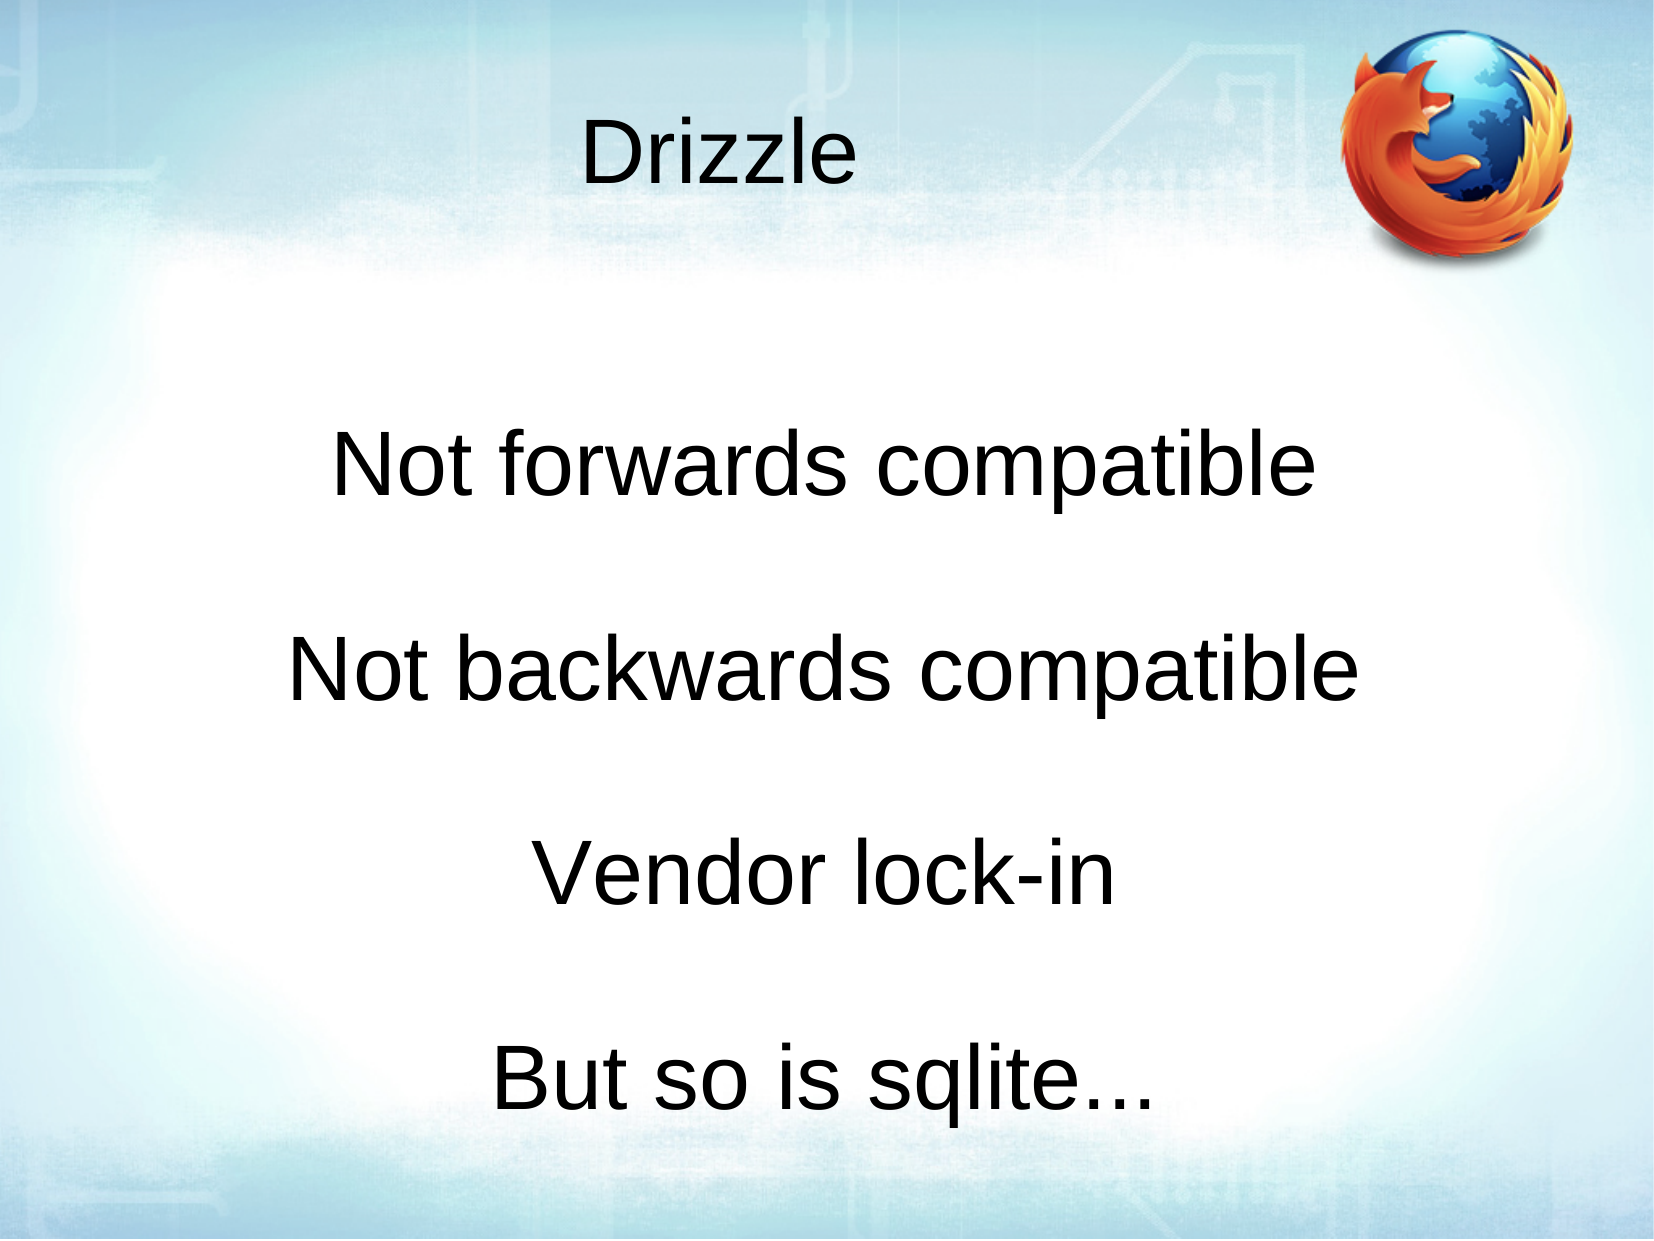

# Drizzle
Not forwards compatible
Not backwards compatible
Vendor lock-in
But so is sqlite...